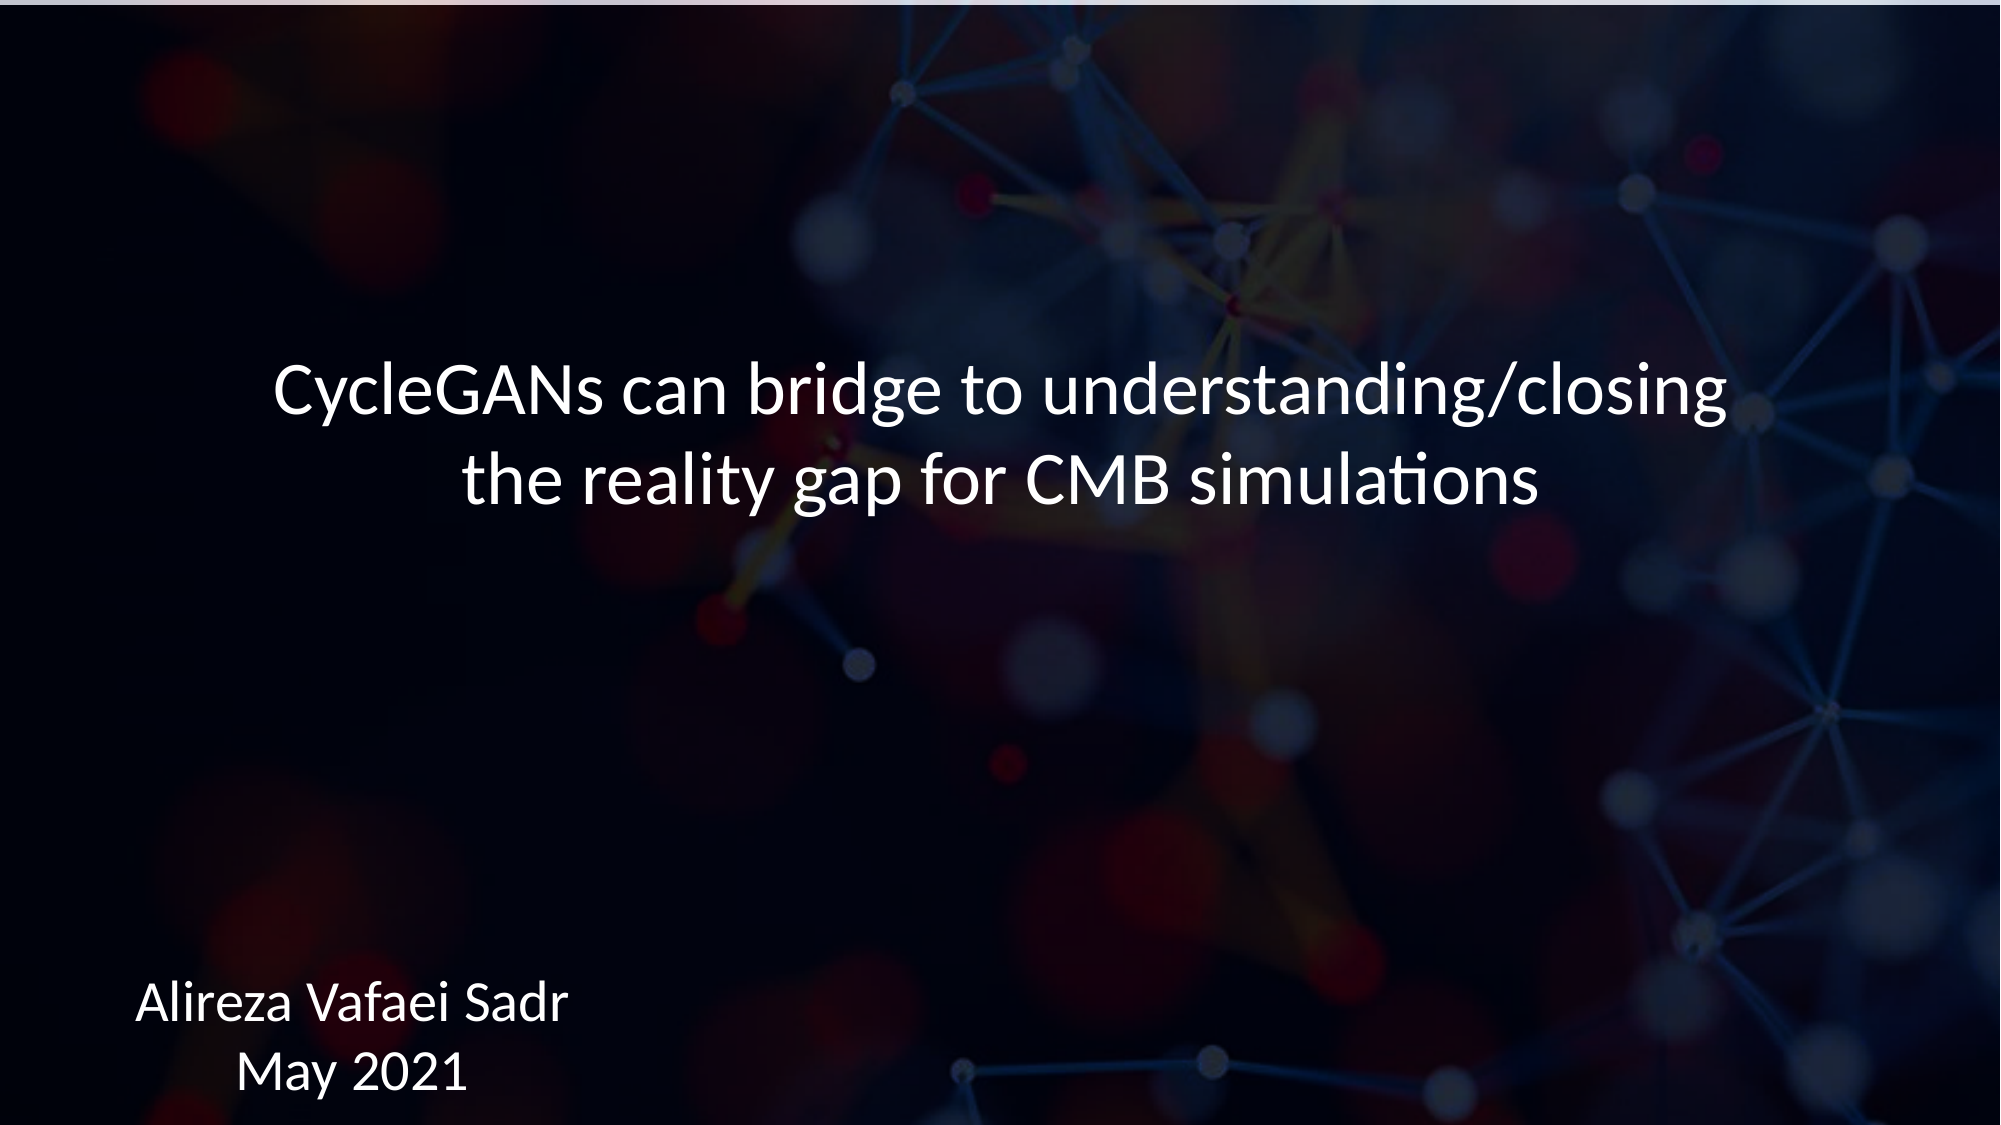

# CycleGANs can bridge to understanding/closing the reality gap for CMB simulations
Alireza Vafaei Sadr
May 2021